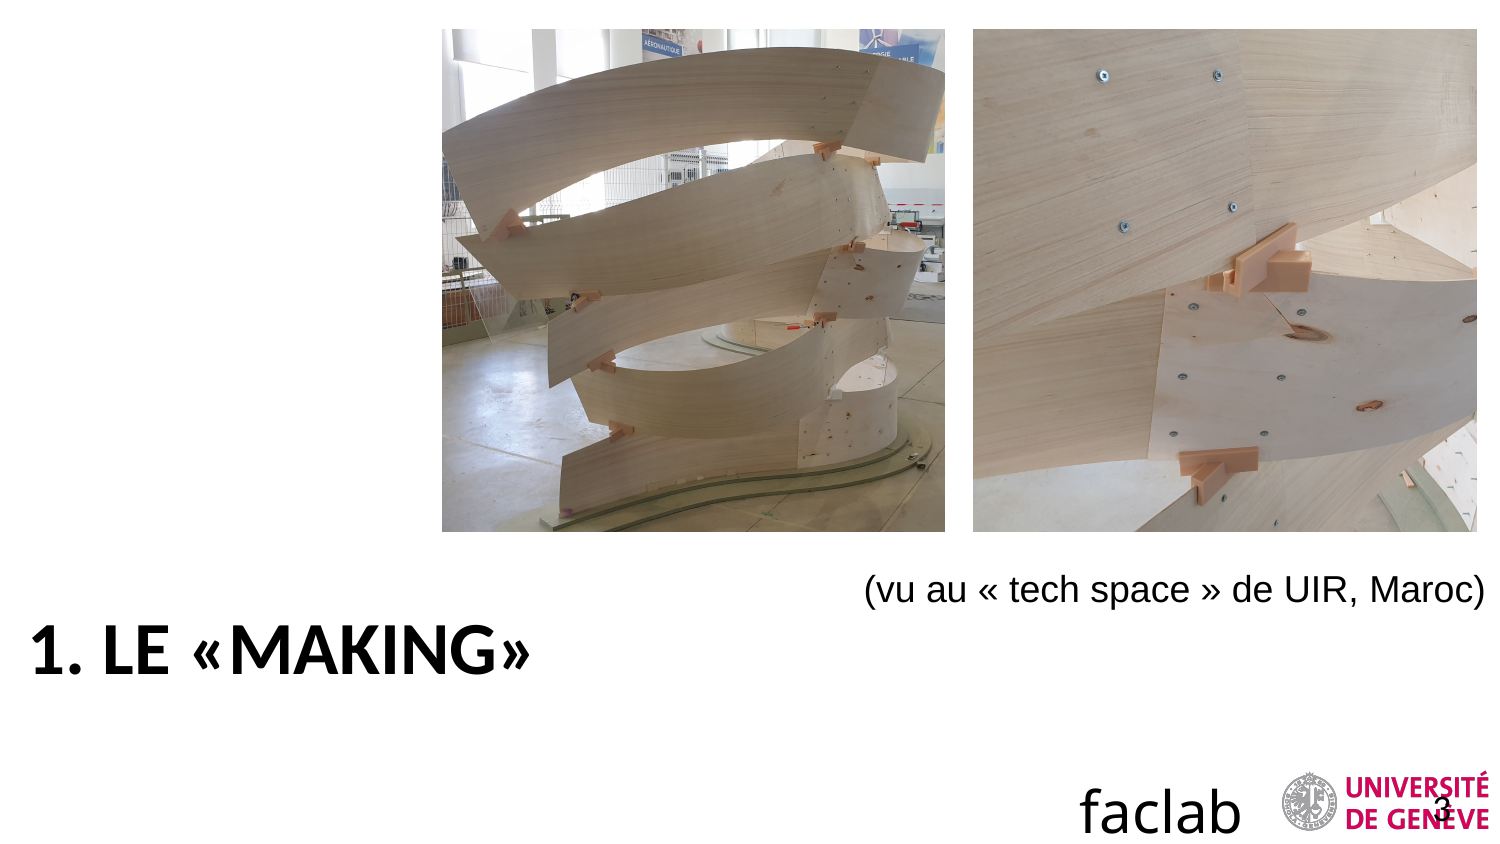

(vu au « tech space » de UIR, Maroc)
# 1. Le «Making»